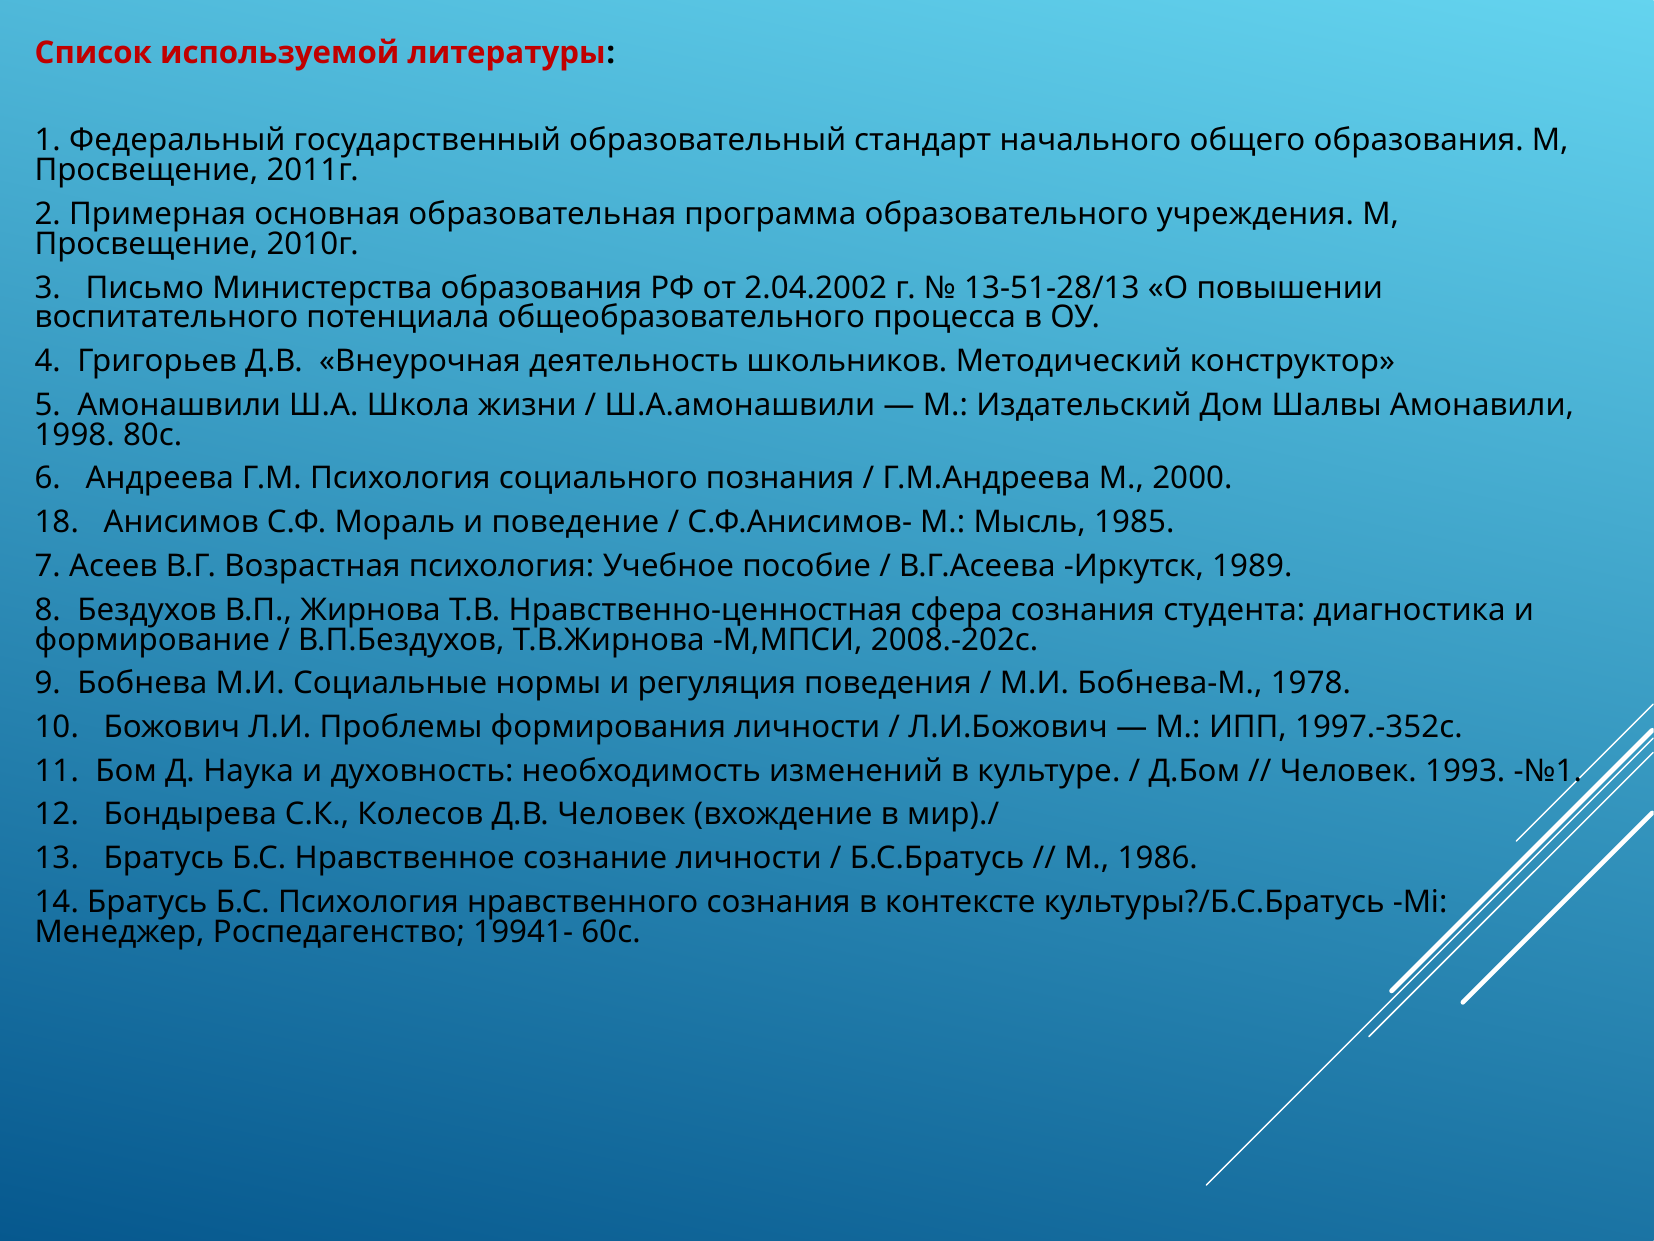

# Список используемой литературы:
1. Федеральный государственный образовательный стандарт начального общего образования. М, Просвещение, 2011г.
2. Примерная основная образовательная программа образовательного учреждения. М, Просвещение, 2010г.
3. Письмо Министерства образования РФ от 2.04.2002 г. № 13-51-28/13 «О повышении воспитательного потенциала общеобразовательного процесса в ОУ.
4. Григорьев Д.В. «Внеурочная деятельность школьников. Методический конструктор»
5. Амонашвили Ш.А. Школа жизни / Ш.А.амонашвили — М.: Издательский Дом Шалвы Амонавили, 1998. 80с.
6. Андреева Г.М. Психология социального познания / Г.М.Андреева М., 2000.
18. Анисимов С.Ф. Мораль и поведение / С.Ф.Анисимов- М.: Мысль, 1985.
7. Асеев В.Г. Возрастная психология: Учебное пособие / В.Г.Асеева -Иркутск, 1989.
8. Бездухов В.П., Жирнова Т.В. Нравственно-ценностная сфера сознания студента: диагностика и формирование / В.П.Бездухов, Т.В.Жирнова -М,МПСИ, 2008.-202с.
9. Бобнева М.И. Социальные нормы и регуляция поведения / М.И. Бобнева-М., 1978.
10. Божович Л.И. Проблемы формирования личности / Л.И.Божович — М.: ИПП, 1997.-352с.
11. Бом Д. Наука и духовность: необходимость изменений в культуре. / Д.Бом // Человек. 1993. -№1.
12. Бондырева С.К., Колесов Д.В. Человек (вхождение в мир)./
13. Братусь Б.С. Нравственное сознание личности / Б.С.Братусь // М., 1986.
14. Братусь Б.С. Психология нравственного сознания в контексте культуры?/Б.С.Братусь -Mi: Менеджер, Роспедагенство; 19941- 60с.